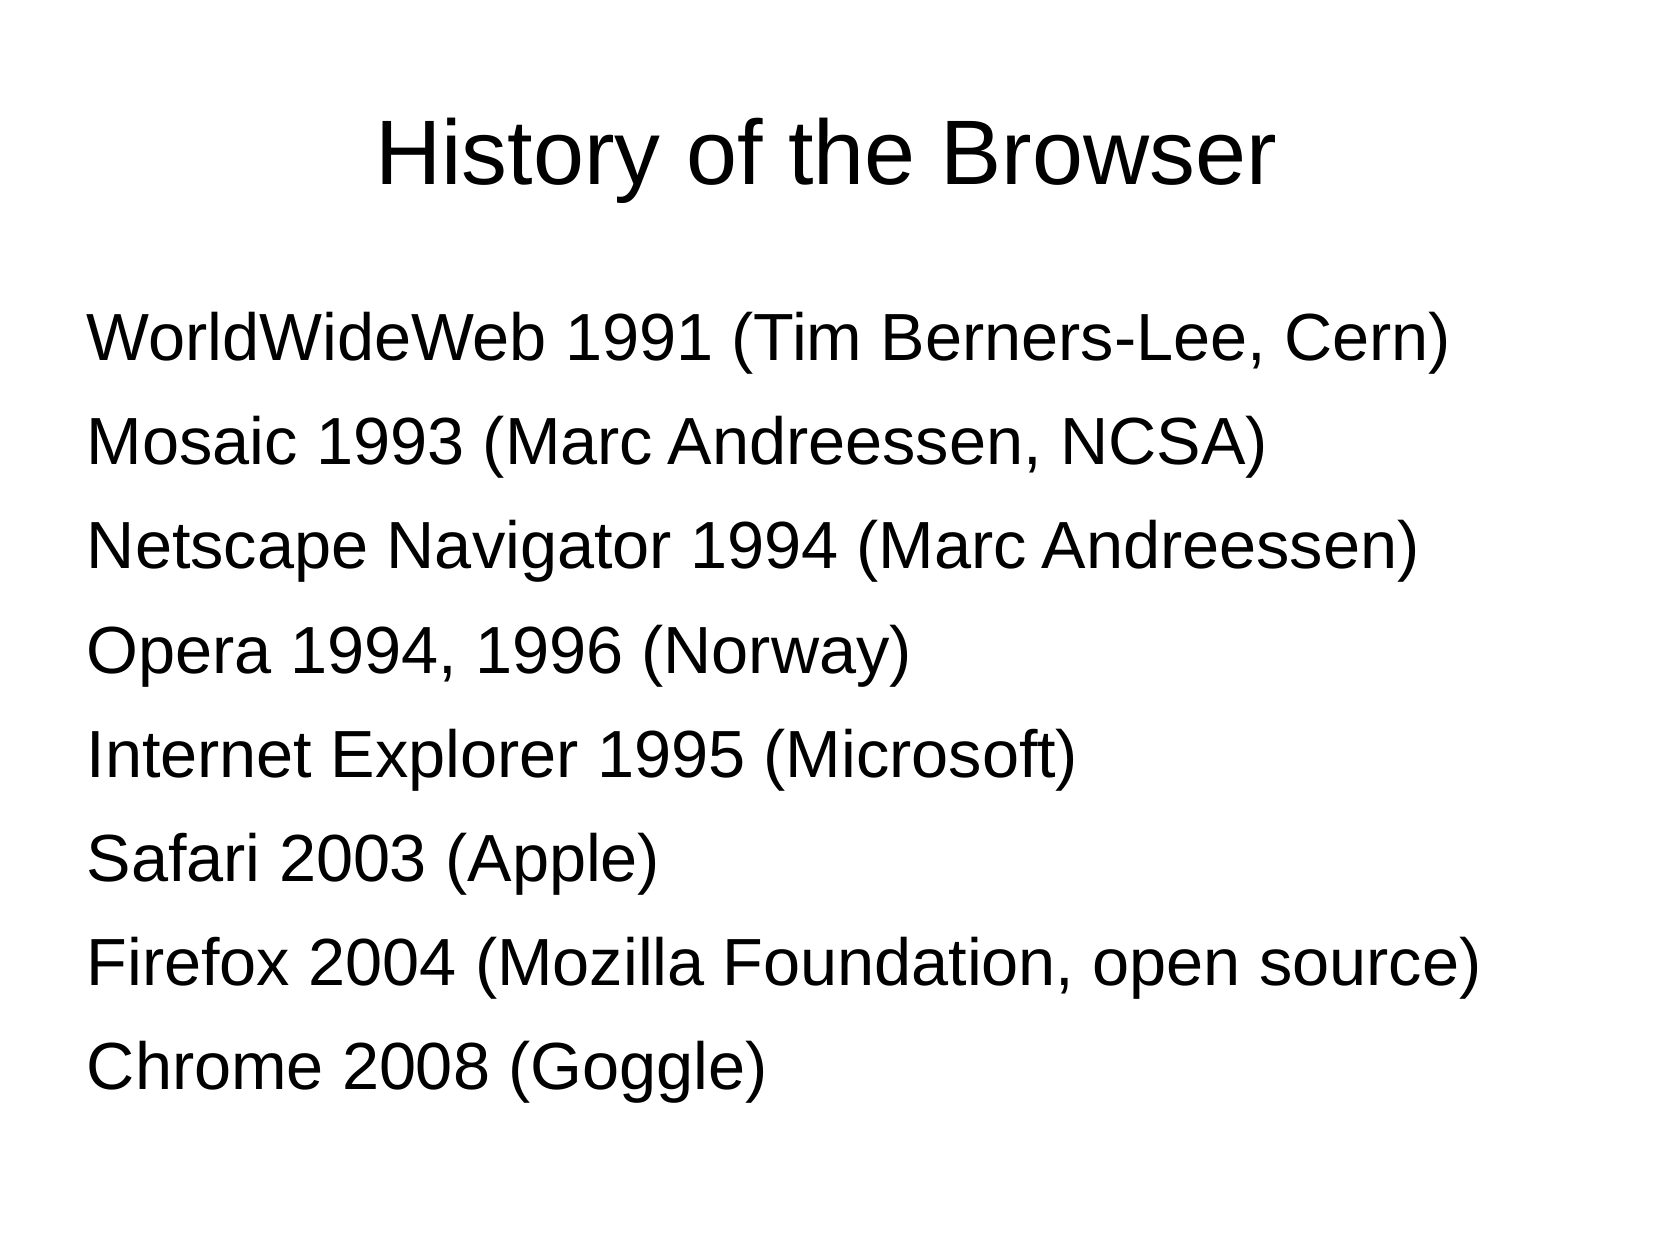

# History of the Browser
WorldWideWeb 1991 (Tim Berners-Lee, Cern)
Mosaic 1993 (Marc Andreessen, NCSA)
Netscape Navigator 1994 (Marc Andreessen)
Opera 1994, 1996 (Norway)
Internet Explorer 1995 (Microsoft)
Safari 2003 (Apple)
Firefox 2004 (Mozilla Foundation, open source)
Chrome 2008 (Goggle)